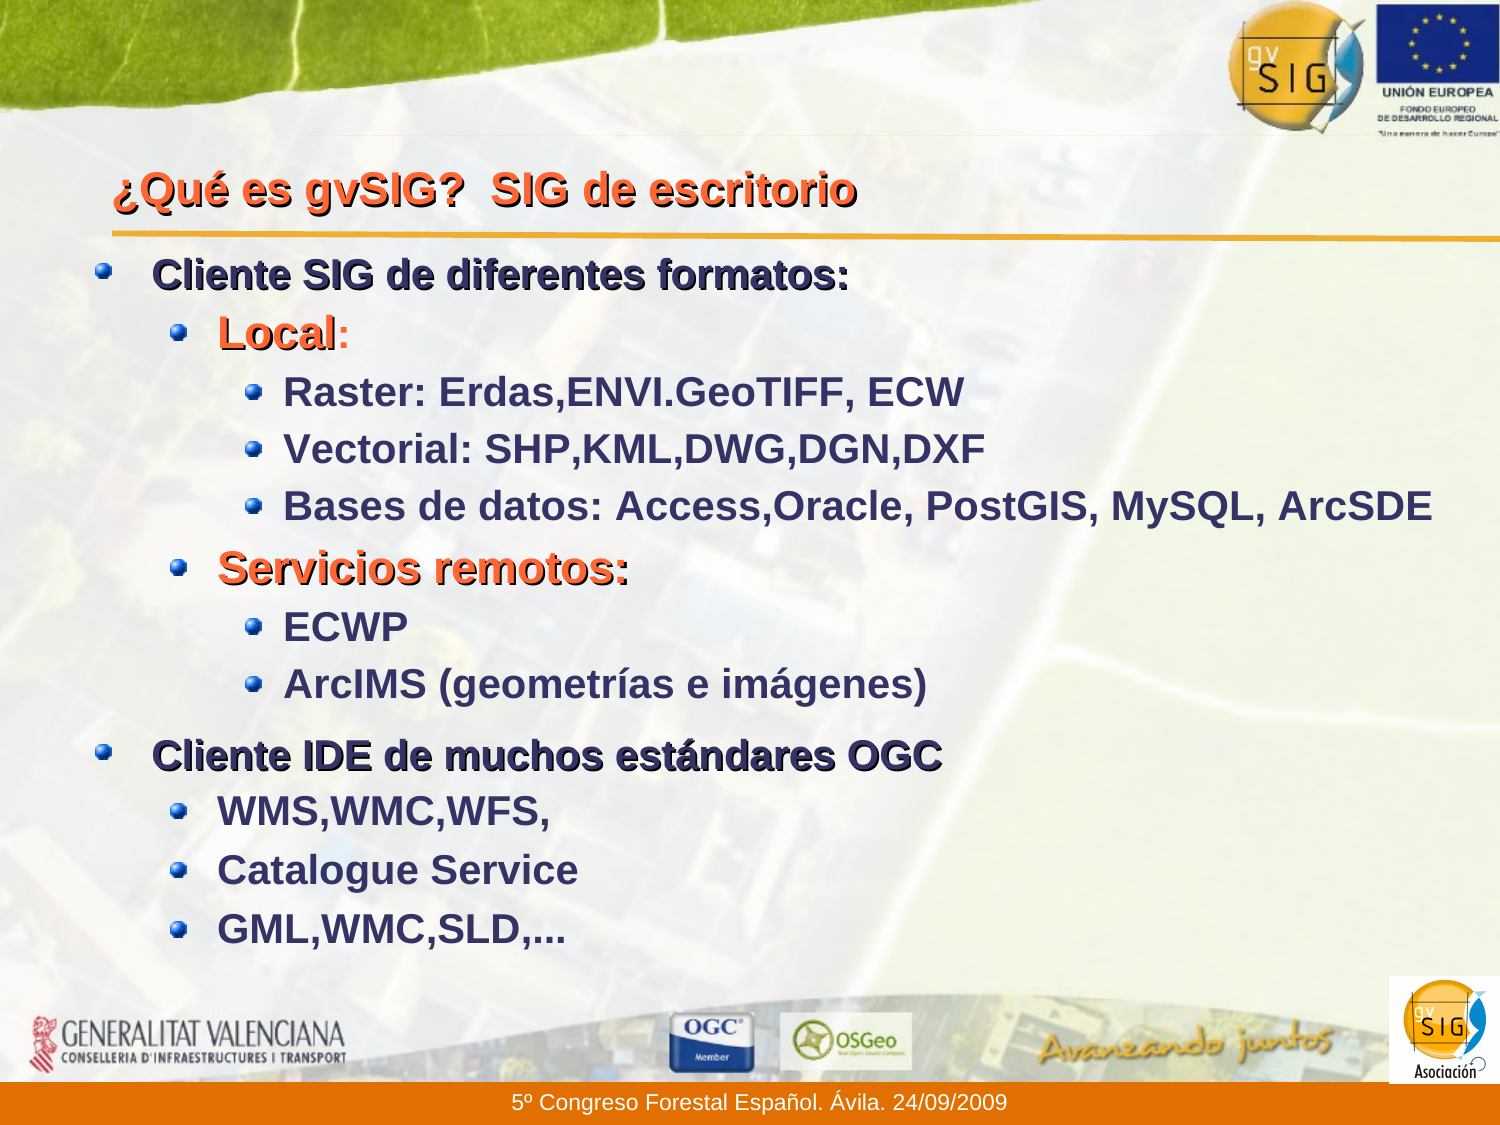

¿Qué es gvSIG? SIG de escritorio
# Cliente SIG de diferentes formatos:
Local:
Raster: Erdas,ENVI.GeoTIFF, ECW
Vectorial: SHP,KML,DWG,DGN,DXF
Bases de datos: Access,Oracle, PostGIS, MySQL, ArcSDE
Servicios remotos:
ECWP
ArcIMS (geometrías e imágenes)
Cliente IDE de muchos estándares OGC
WMS,WMC,WFS,
Catalogue Service
GML,WMC,SLD,...